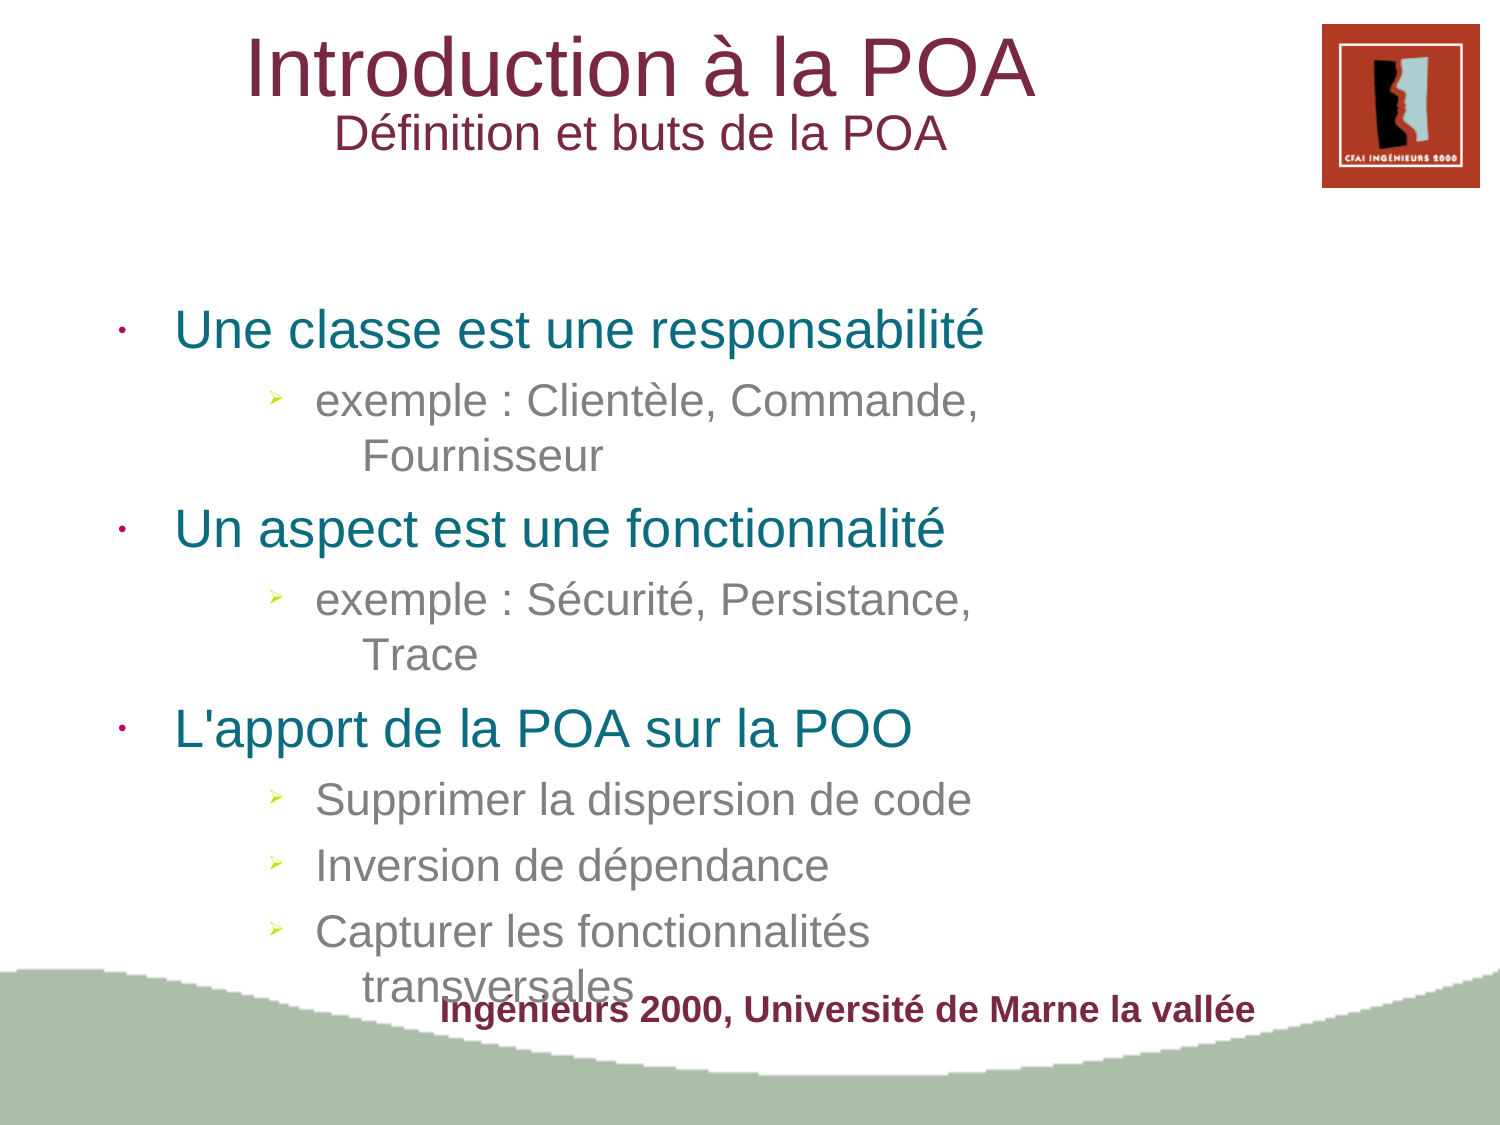

# Introduction à la POA Définition et buts de la POA
Une classe est une responsabilité
exemple : Clientèle, Commande, Fournisseur
Un aspect est une fonctionnalité
exemple : Sécurité, Persistance, Trace
L'apport de la POA sur la POO
Supprimer la dispersion de code
Inversion de dépendance
Capturer les fonctionnalités transversales